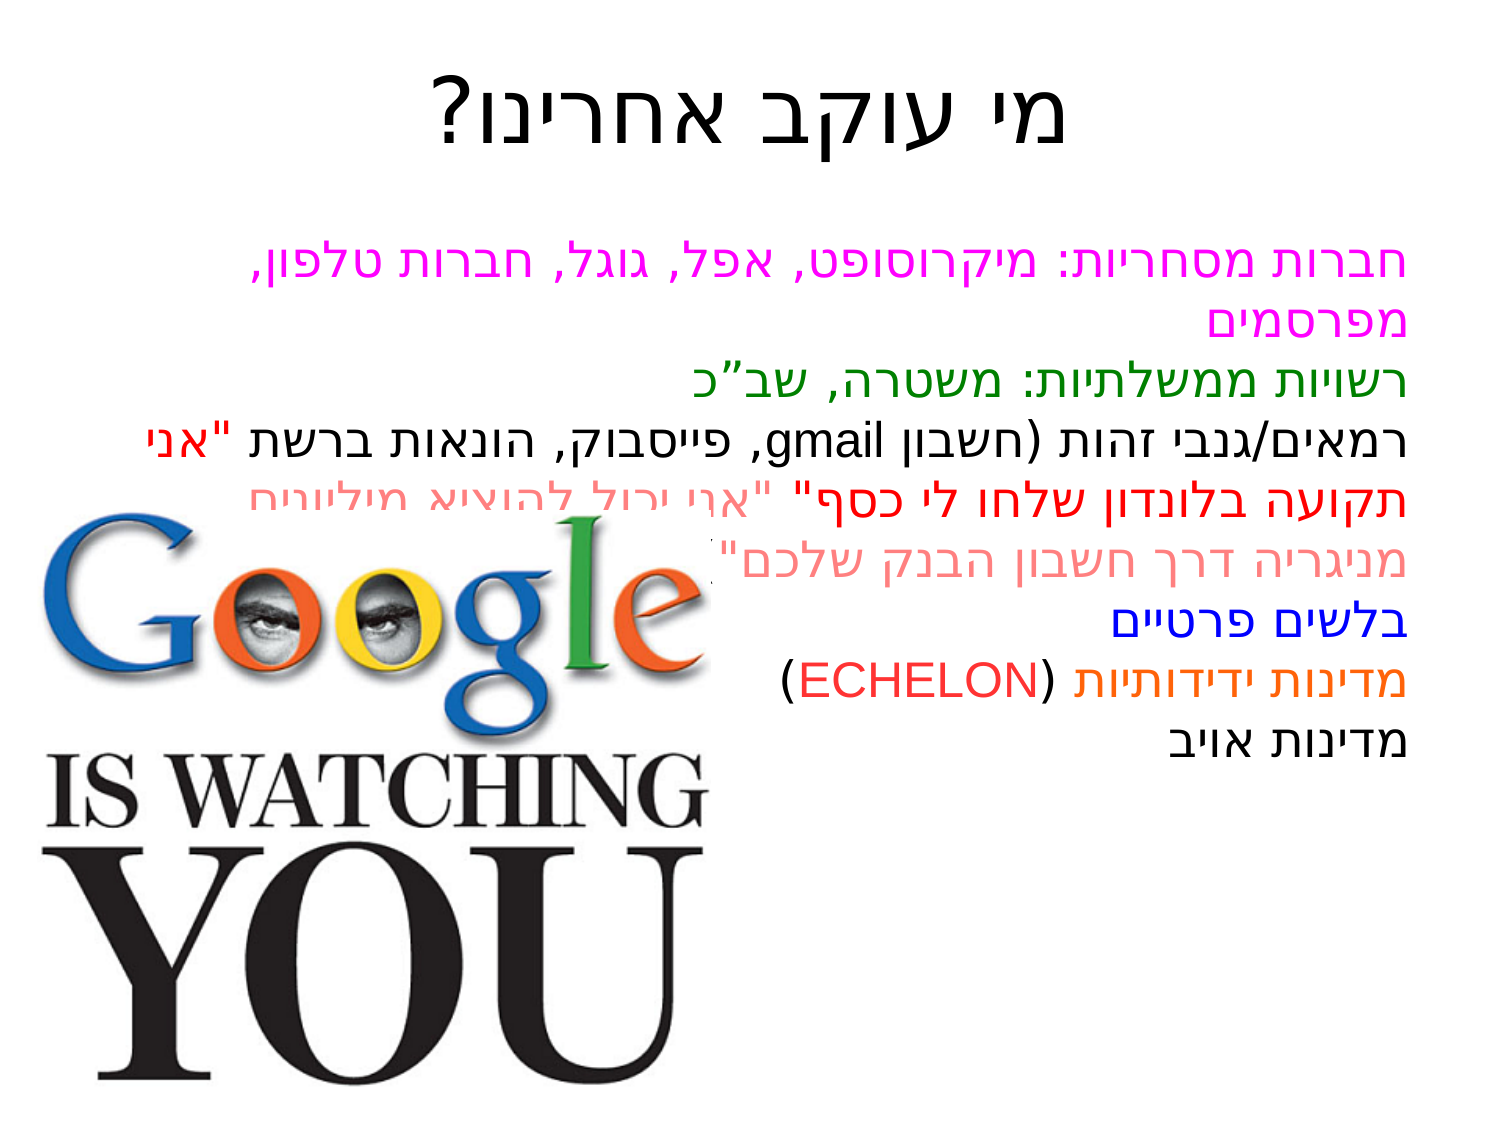

מי עוקב אחרינו?
חברות מסחריות: מיקרוסופט, אפל, גוגל, חברות טלפון, מפרסמים
רשויות ממשלתיות: משטרה, שב”כ
רמאים/גנבי זהות (חשבון gmail, פייסבוק, הונאות ברשת "אני תקועה בלונדון שלחו לי כסף" "אני יכול להוציא מיליונים מניגריה דרך חשבון הבנק שלכם")
בלשים פרטיים
מדינות ידידותיות (ECHELON)
מדינות אויב